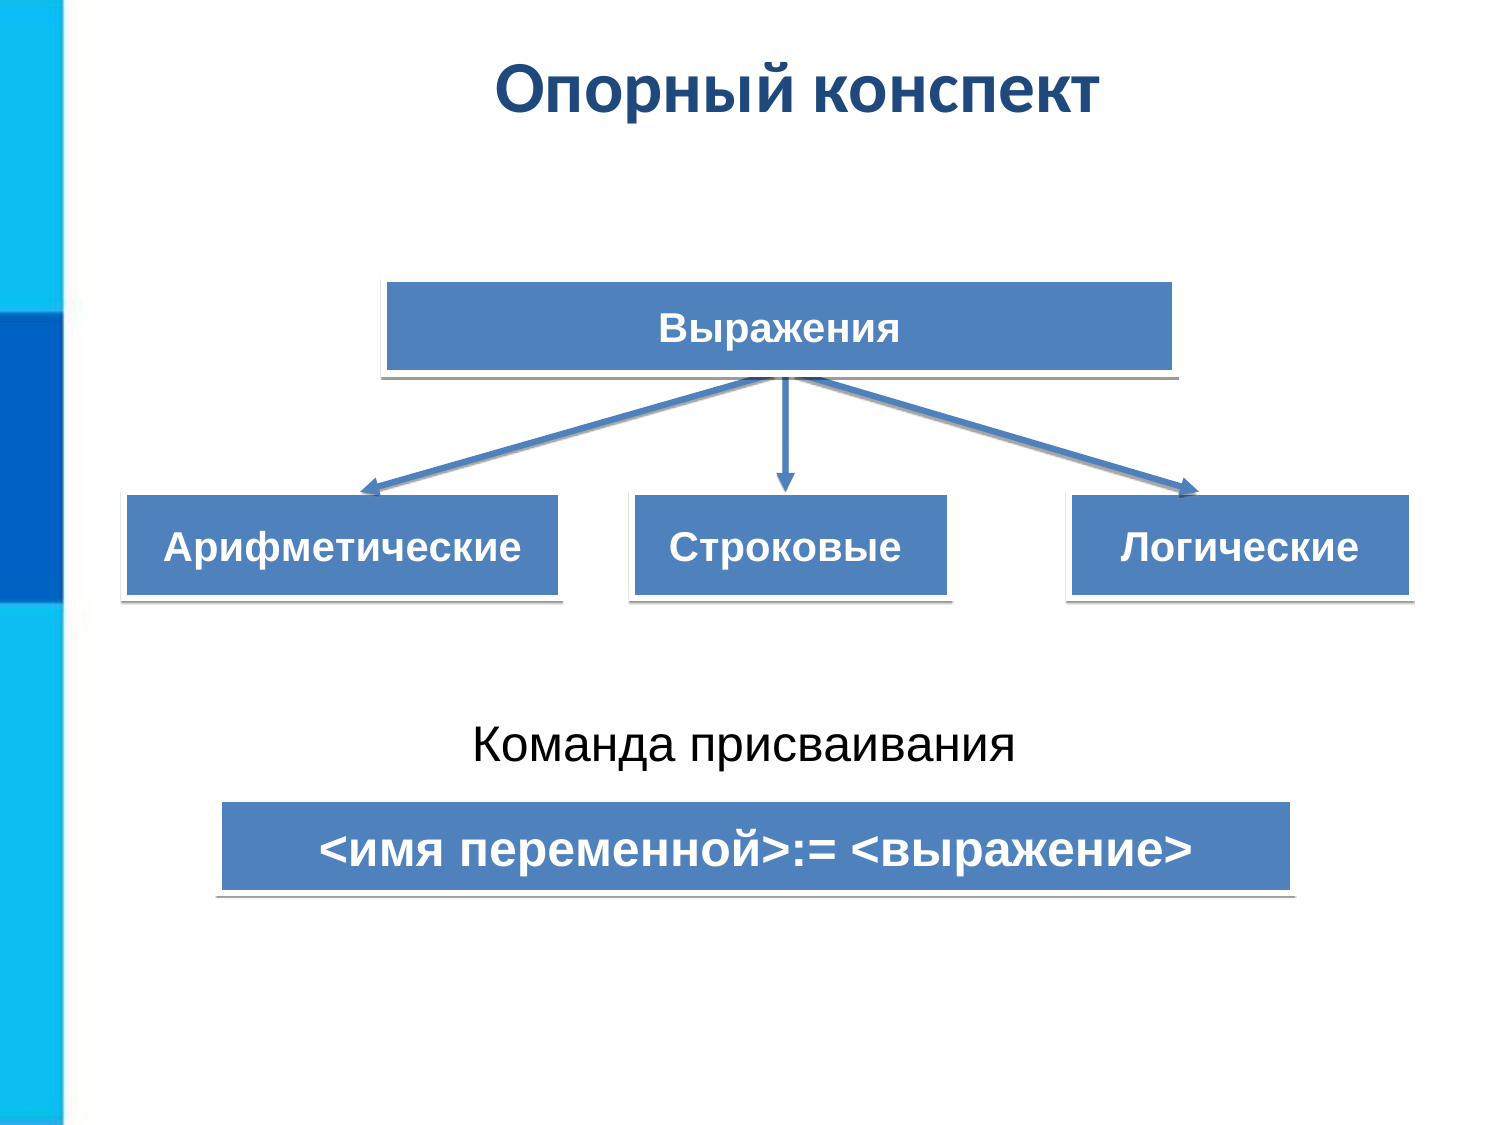

Опорный конспект
Выражения
Арифметические
Строковые
Логические
Команда присваивания
<имя переменной>:= <выражение>